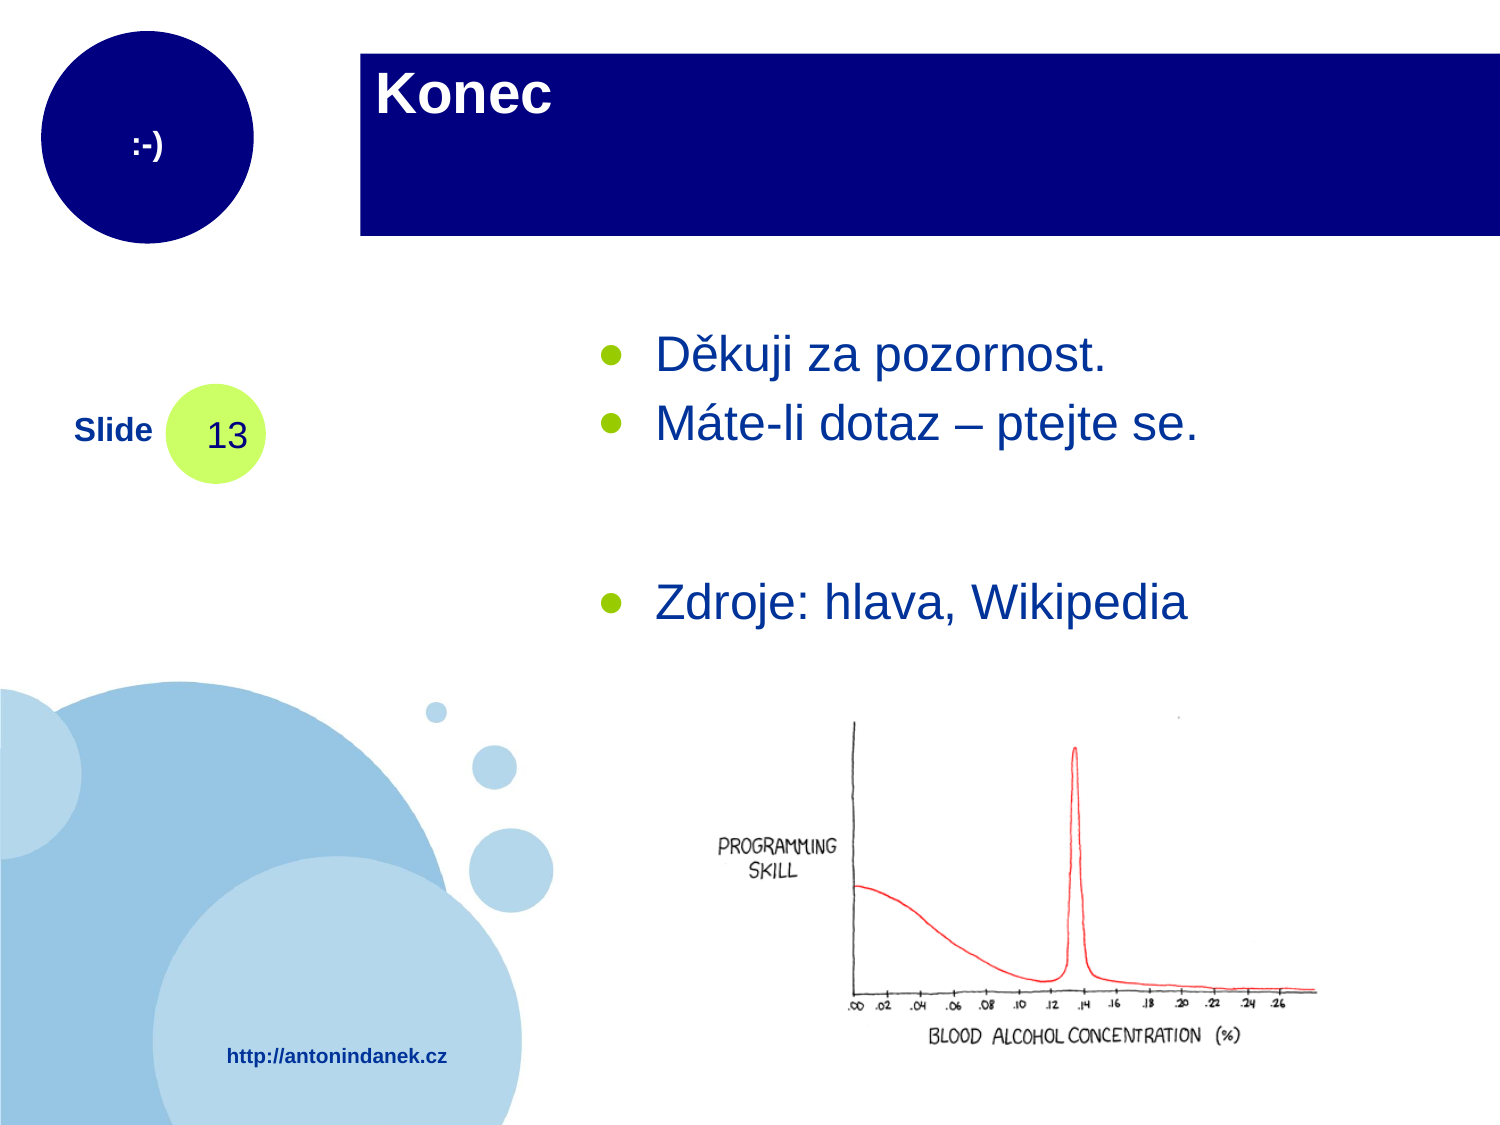

# Konec
Děkuji za pozornost.
Máte-li dotaz – ptejte se.
Zdroje: hlava, Wikipedia